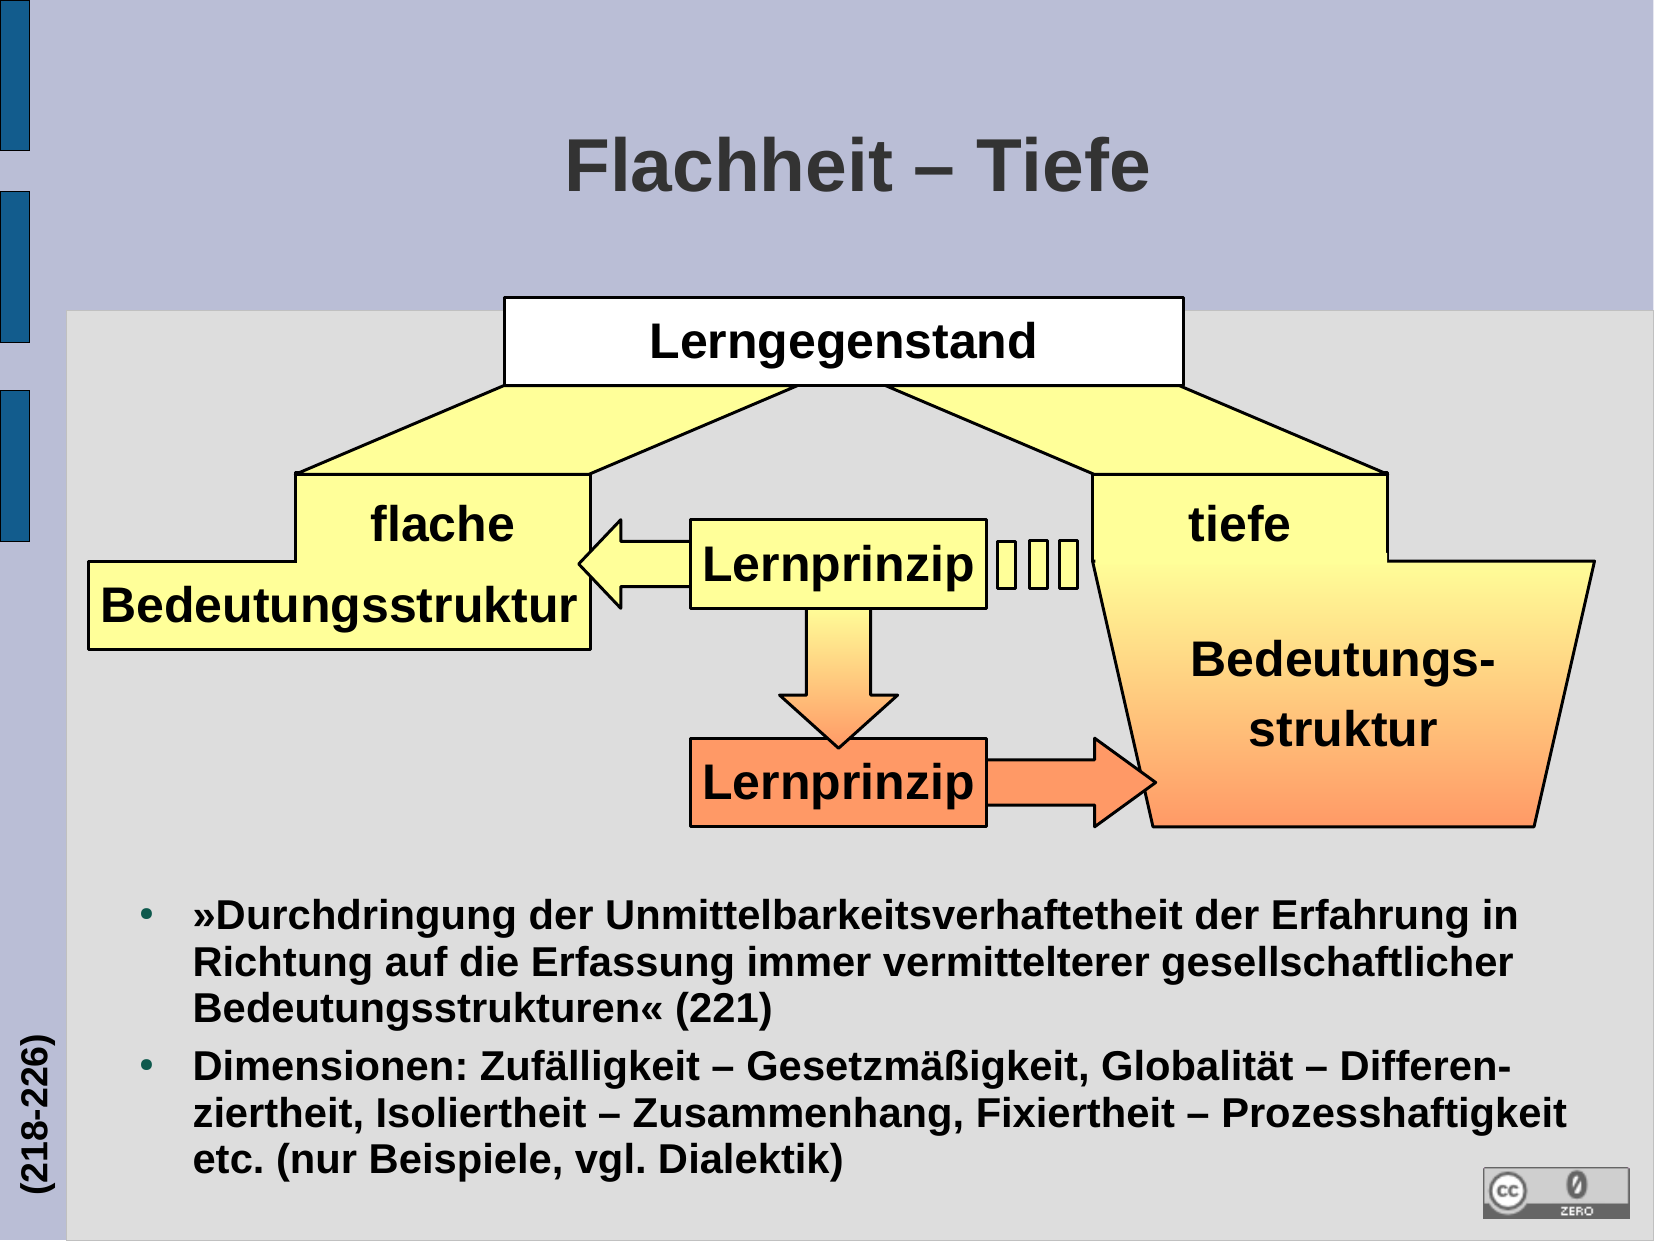

# Flachheit – Tiefe
Lerngegenstand
flache
Bedeutungsstruktur
tiefe
Bedeutungs-
struktur
Lernprinzip
Lernprinzip
»Durchdringung der Unmittelbarkeitsverhaftetheit der Erfahrung in Richtung auf die Erfassung immer vermittelterer gesellschaftlicher Bedeutungsstrukturen« (221)
Dimensionen: Zufälligkeit – Gesetzmäßigkeit, Globalität – Differen-ziertheit, Isoliertheit – Zusammenhang, Fixiertheit – Prozesshaftigkeit etc. (nur Beispiele, vgl. Dialektik)
(218-226)